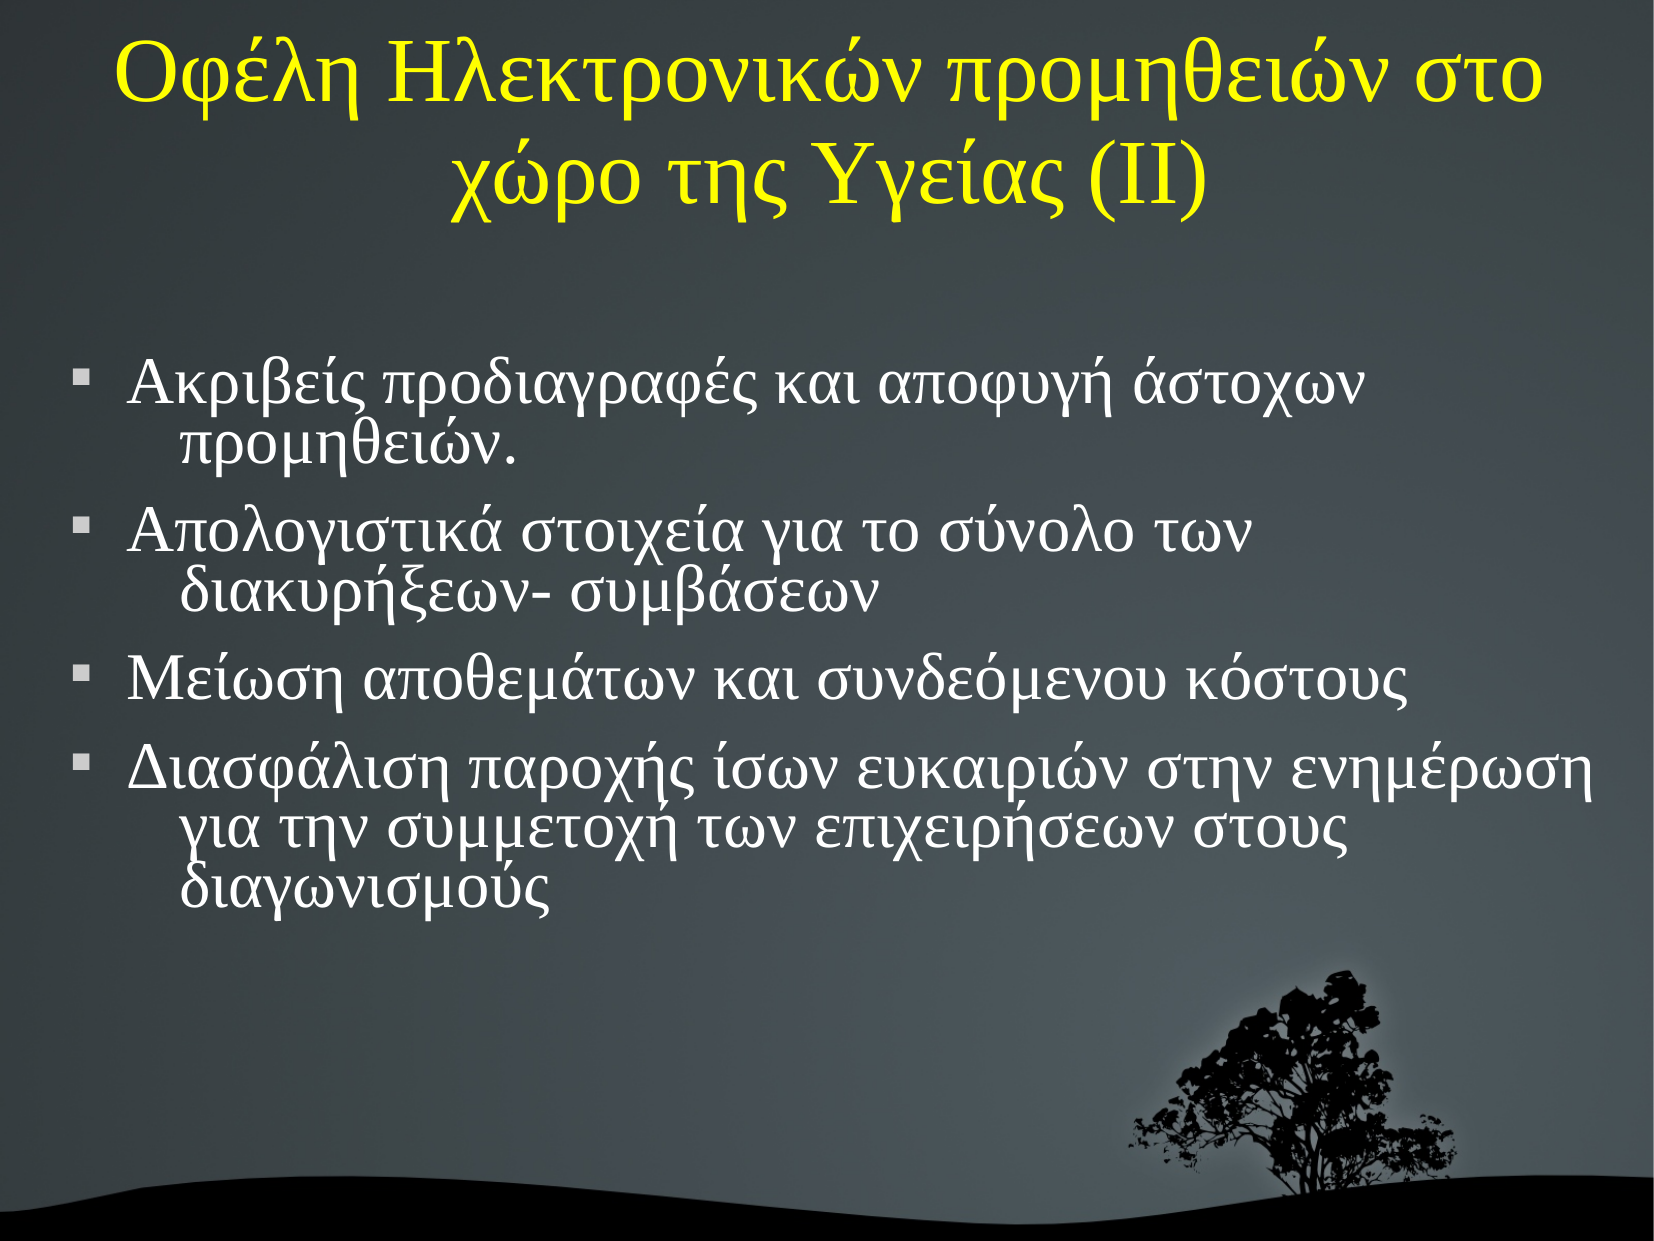

Οφέλη Ηλεκτρονικών προμηθειών στο χώρο της Υγείας (ΙΙ)
# Ακριβείς προδιαγραφές και αποφυγή άστοχων προμηθειών.
Απολογιστικά στοιχεία για το σύνολο των διακυρήξεων- συμβάσεων
Μείωση αποθεμάτων και συνδεόμενου κόστους
Διασφάλιση παροχής ίσων ευκαιριών στην ενημέρωση για την συμμετοχή των επιχειρήσεων στους διαγωνισμούς